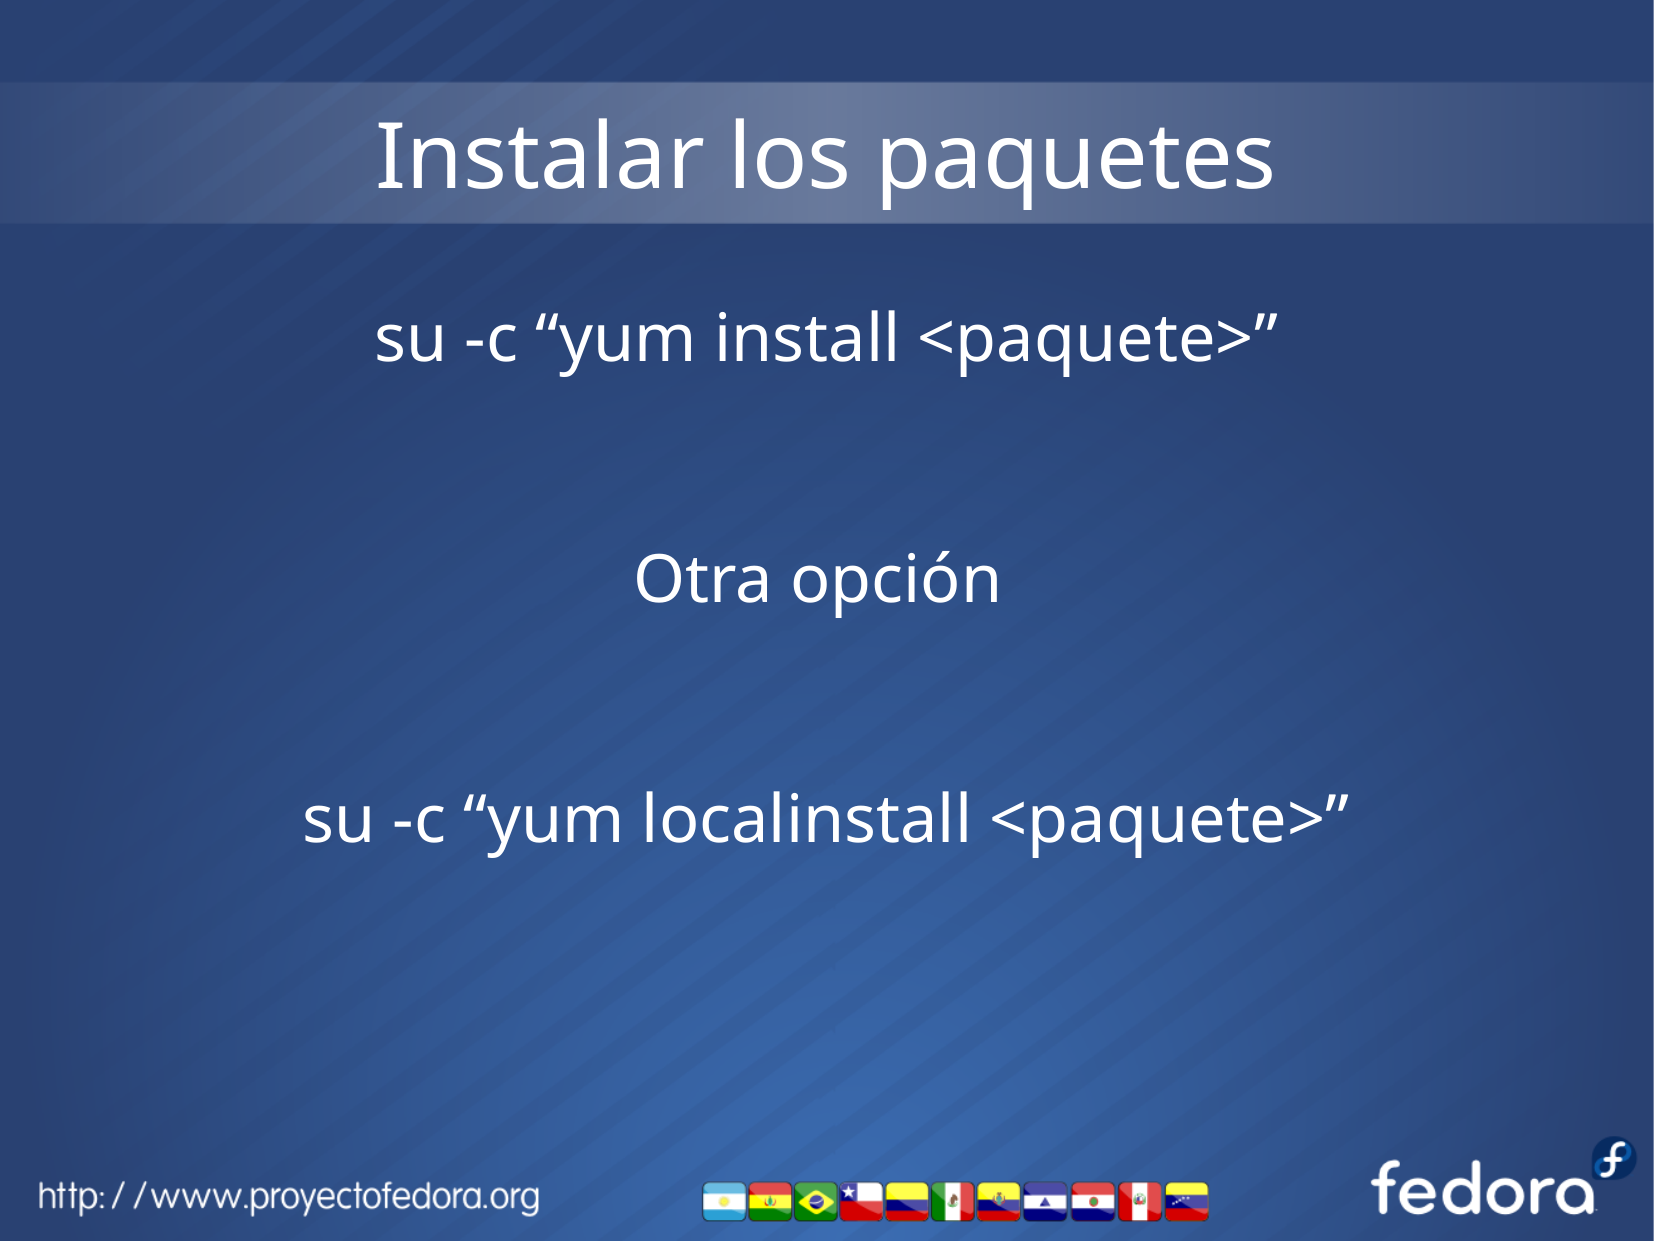

# Instalar los paquetes
su -c “yum install <paquete>”
Otra opción
su -c “yum localinstall <paquete>”